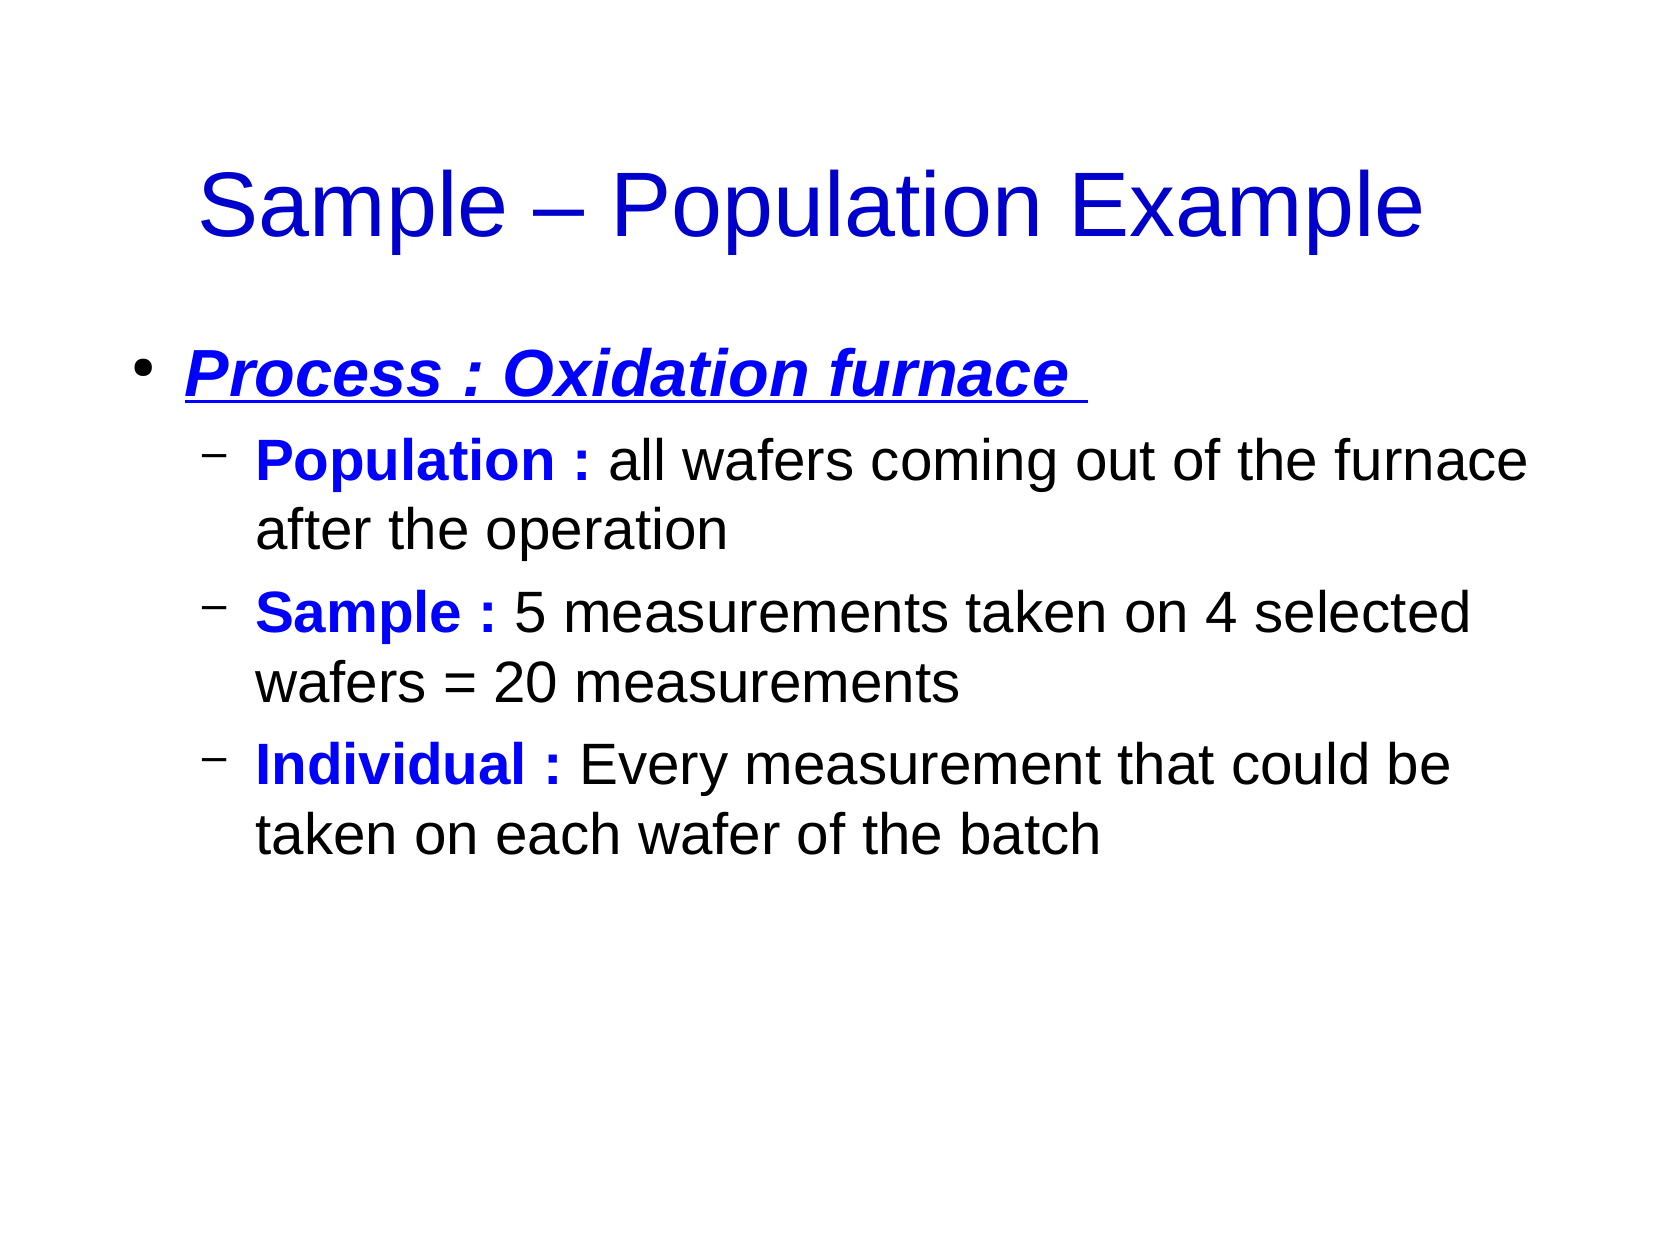

# Sample – Population Example
Process : Oxidation furnace
Population : all wafers coming out of the furnace after the operation
Sample : 5 measurements taken on 4 selected wafers = 20 measurements
Individual : Every measurement that could be taken on each wafer of the batch